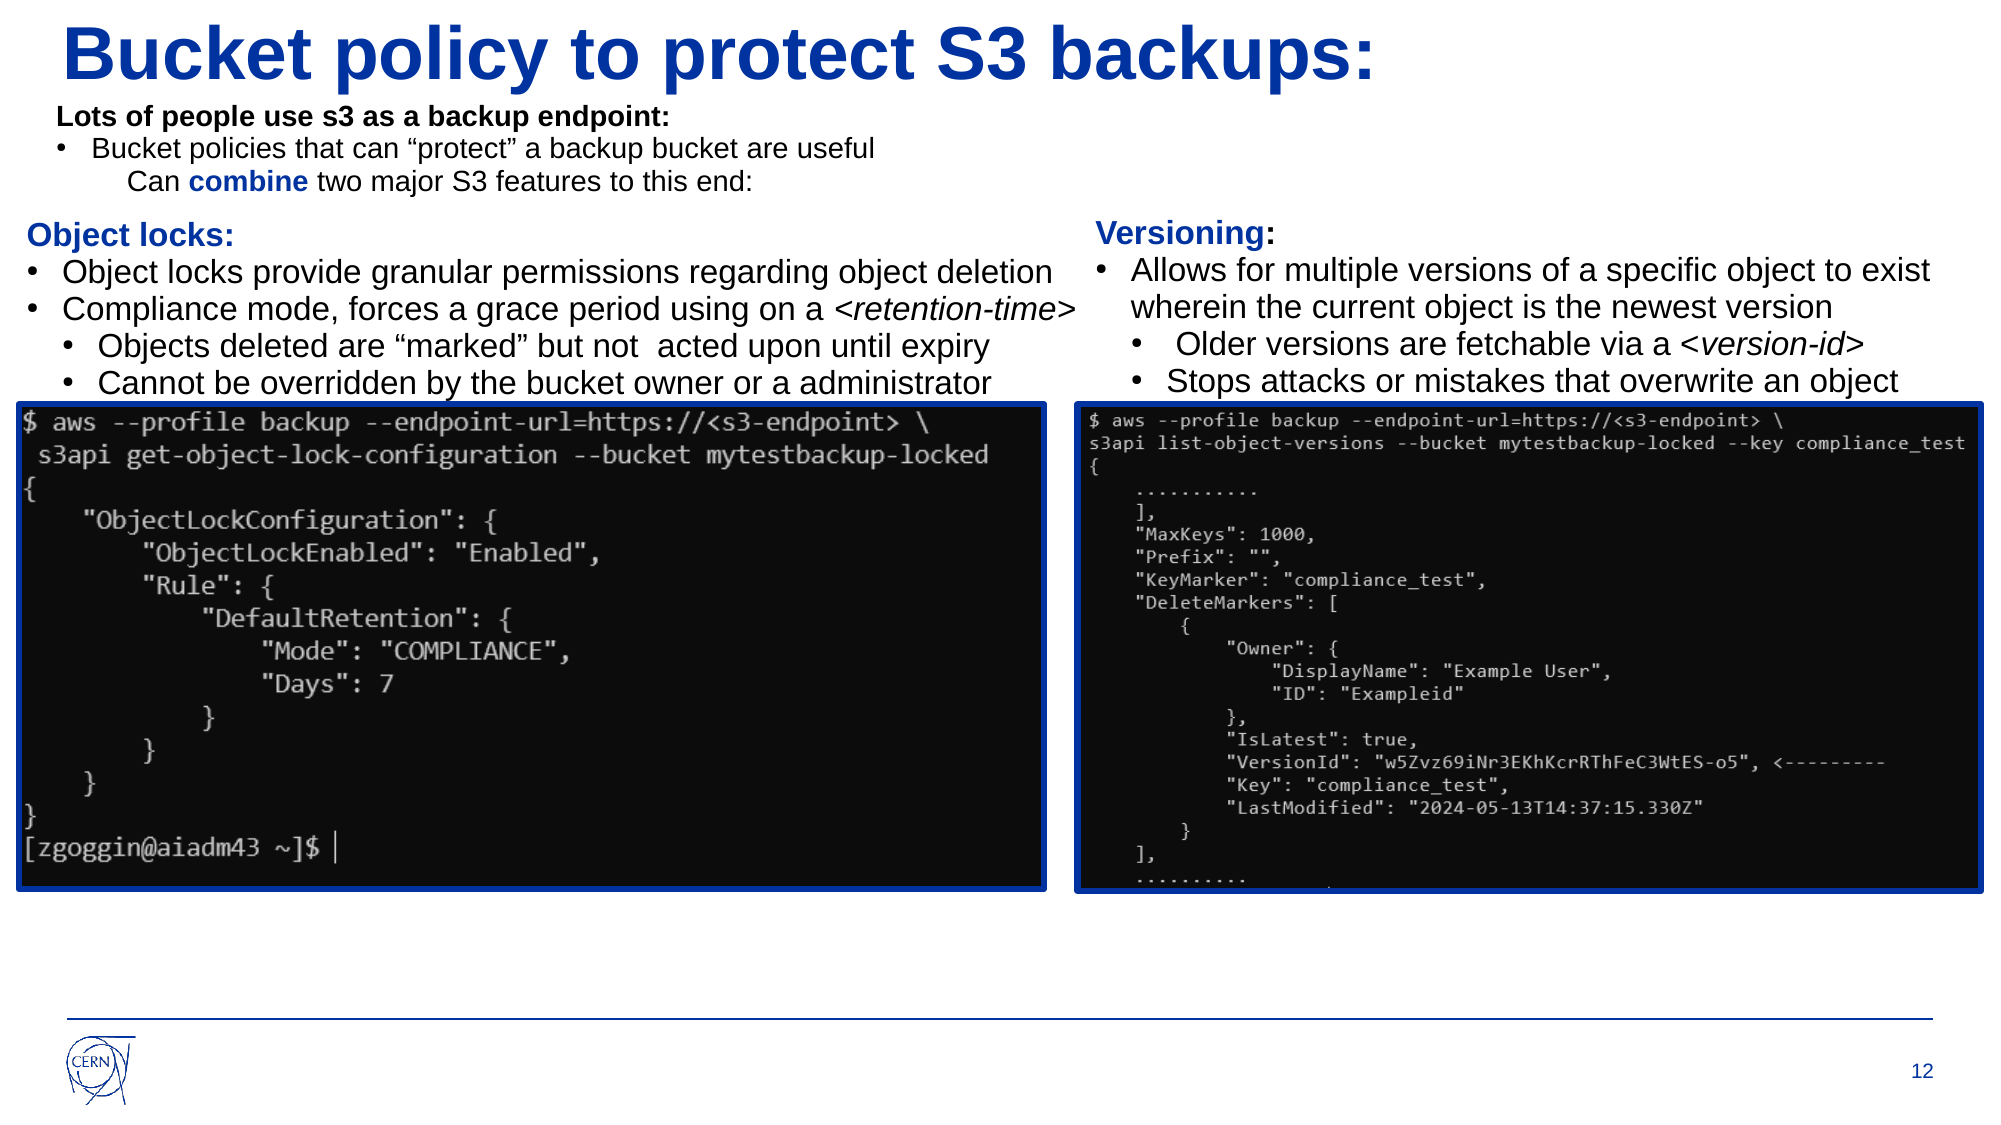

Bucket policy to protect S3 backups:
Lots of people use s3 as a backup endpoint:
Bucket policies that can “protect” a backup bucket are useful
Can combine two major S3 features to this end:
Versioning:
Allows for multiple versions of a specific object to exist wherein the current object is the newest version
 Older versions are fetchable via a <version-id>
Stops attacks or mistakes that overwrite an object
Object locks:
Object locks provide granular permissions regarding object deletion
Compliance mode, forces a grace period using on a <retention-time>
Objects deleted are “marked” but not acted upon until expiry
Cannot be overridden by the bucket owner or a administrator
12